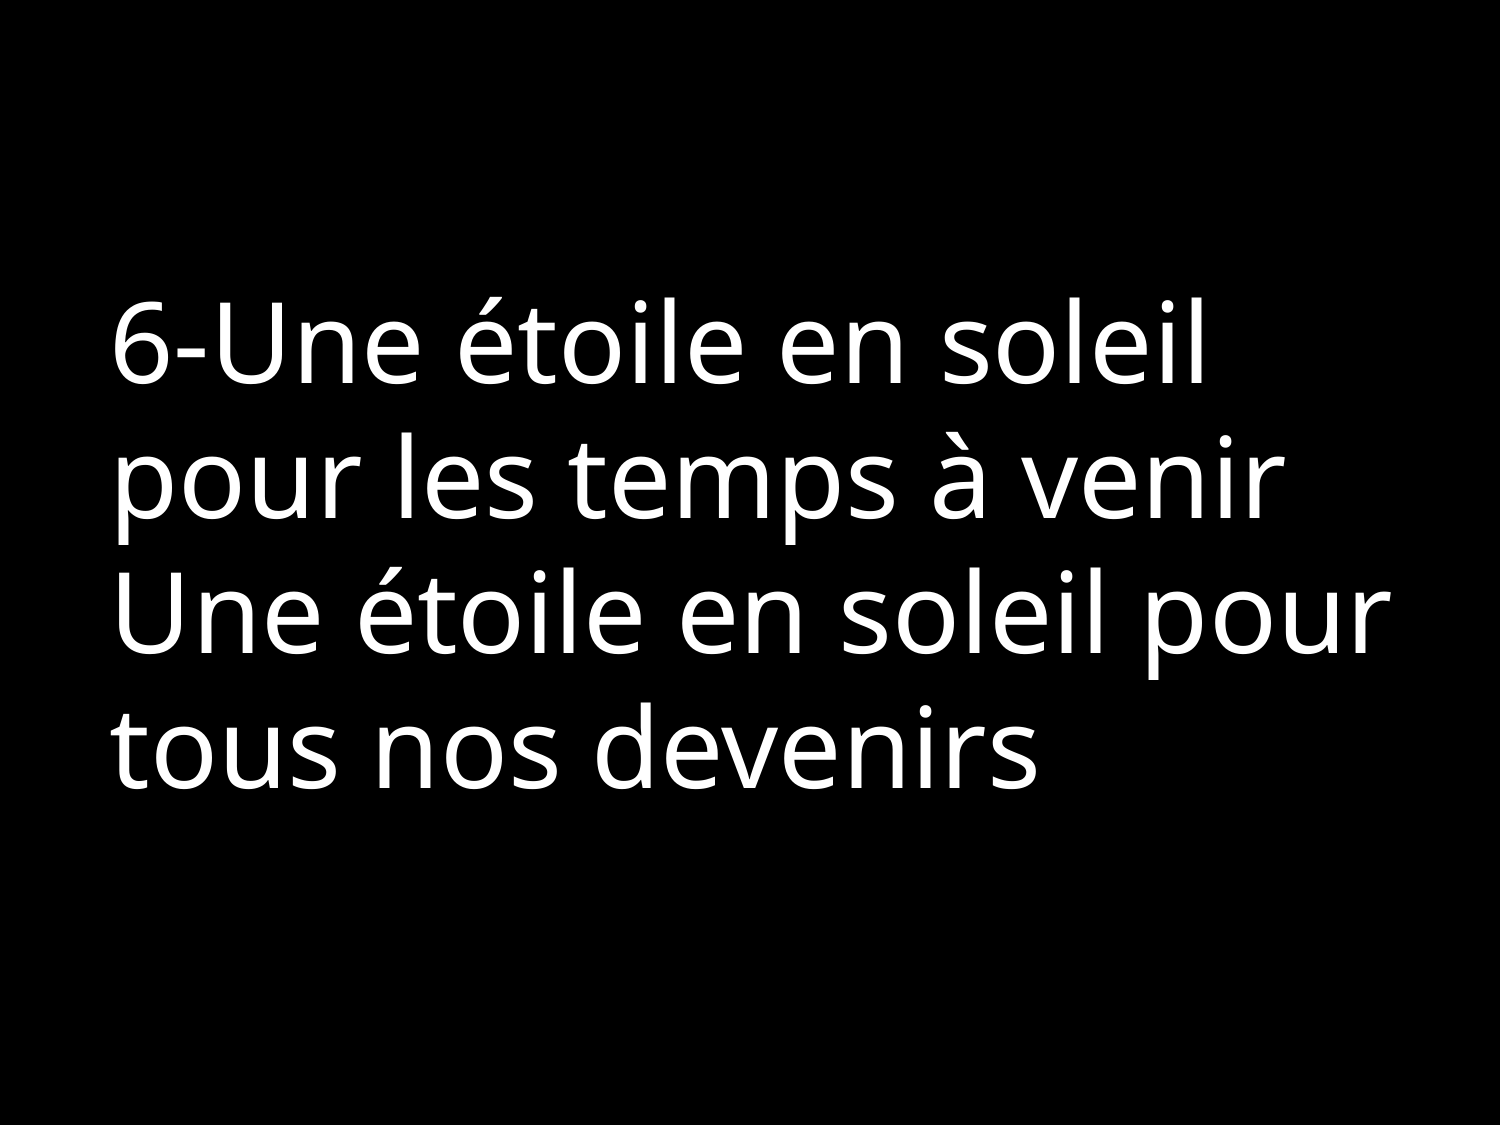

# 6-Une étoile en soleil pour les temps à venir Une étoile en soleil pour tous nos devenirs